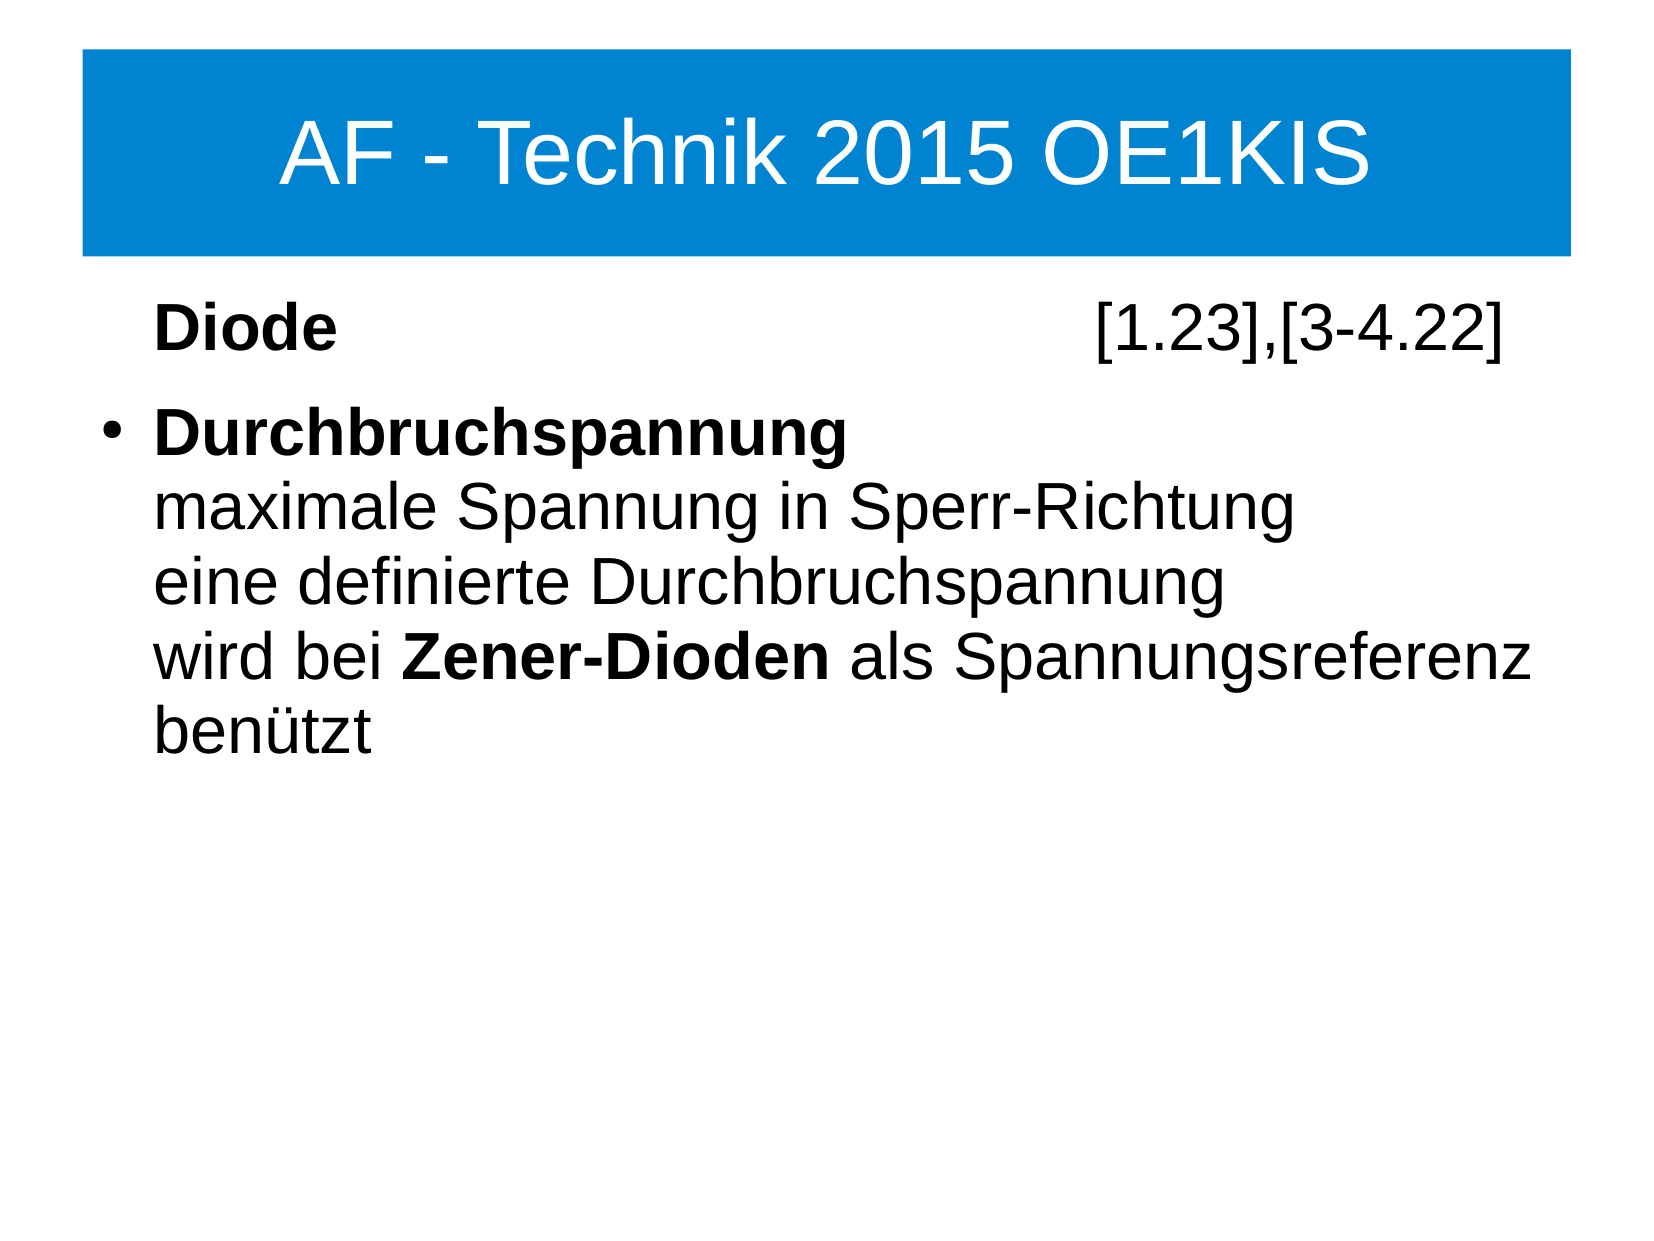

#
AF - Technik 2015 OE1KIS
Diode [1.23],[3-4.22]
Durchbruchspannung
maximale Spannung in Sperr-Richtung
eine definierte Durchbruchspannung
wird bei Zener-Dioden als Spannungsreferenz benützt